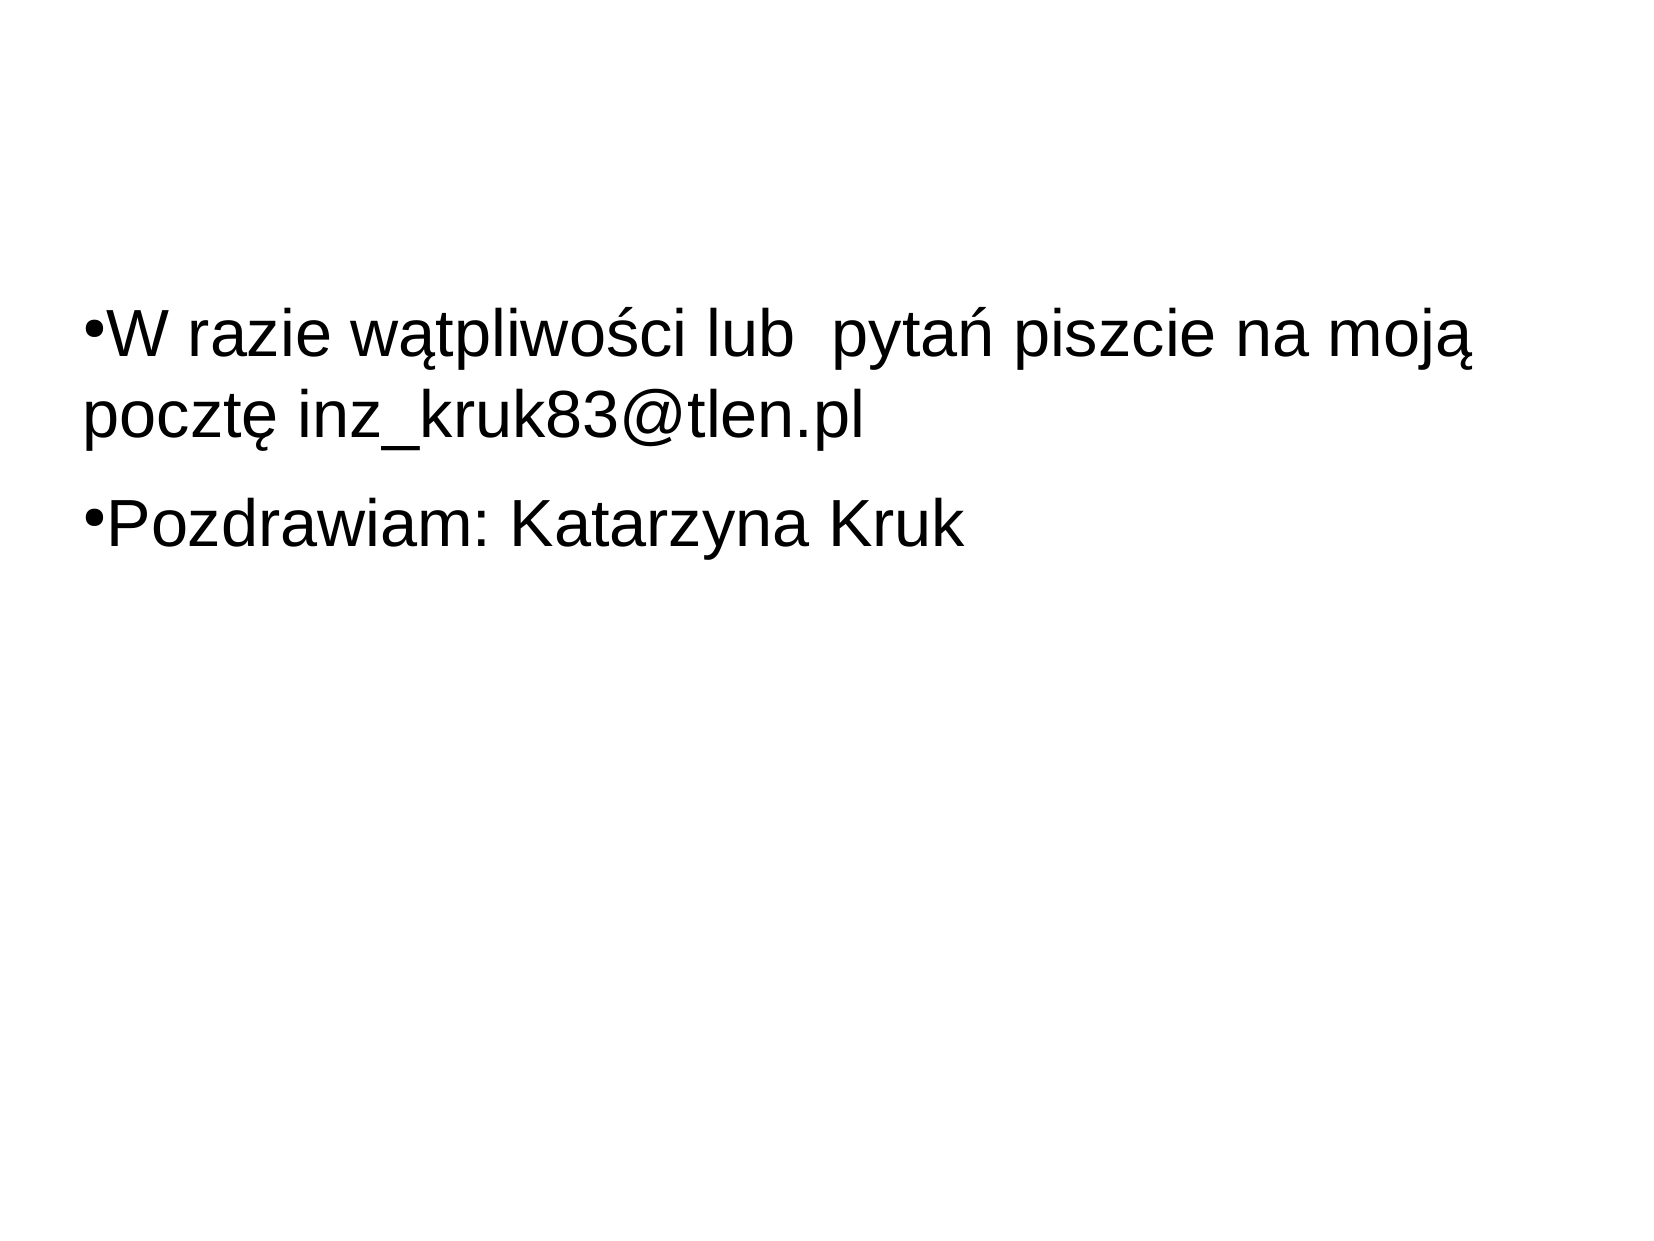

#
W razie wątpliwości lub pytań piszcie na moją pocztę inz_kruk83@tlen.pl
Pozdrawiam: Katarzyna Kruk